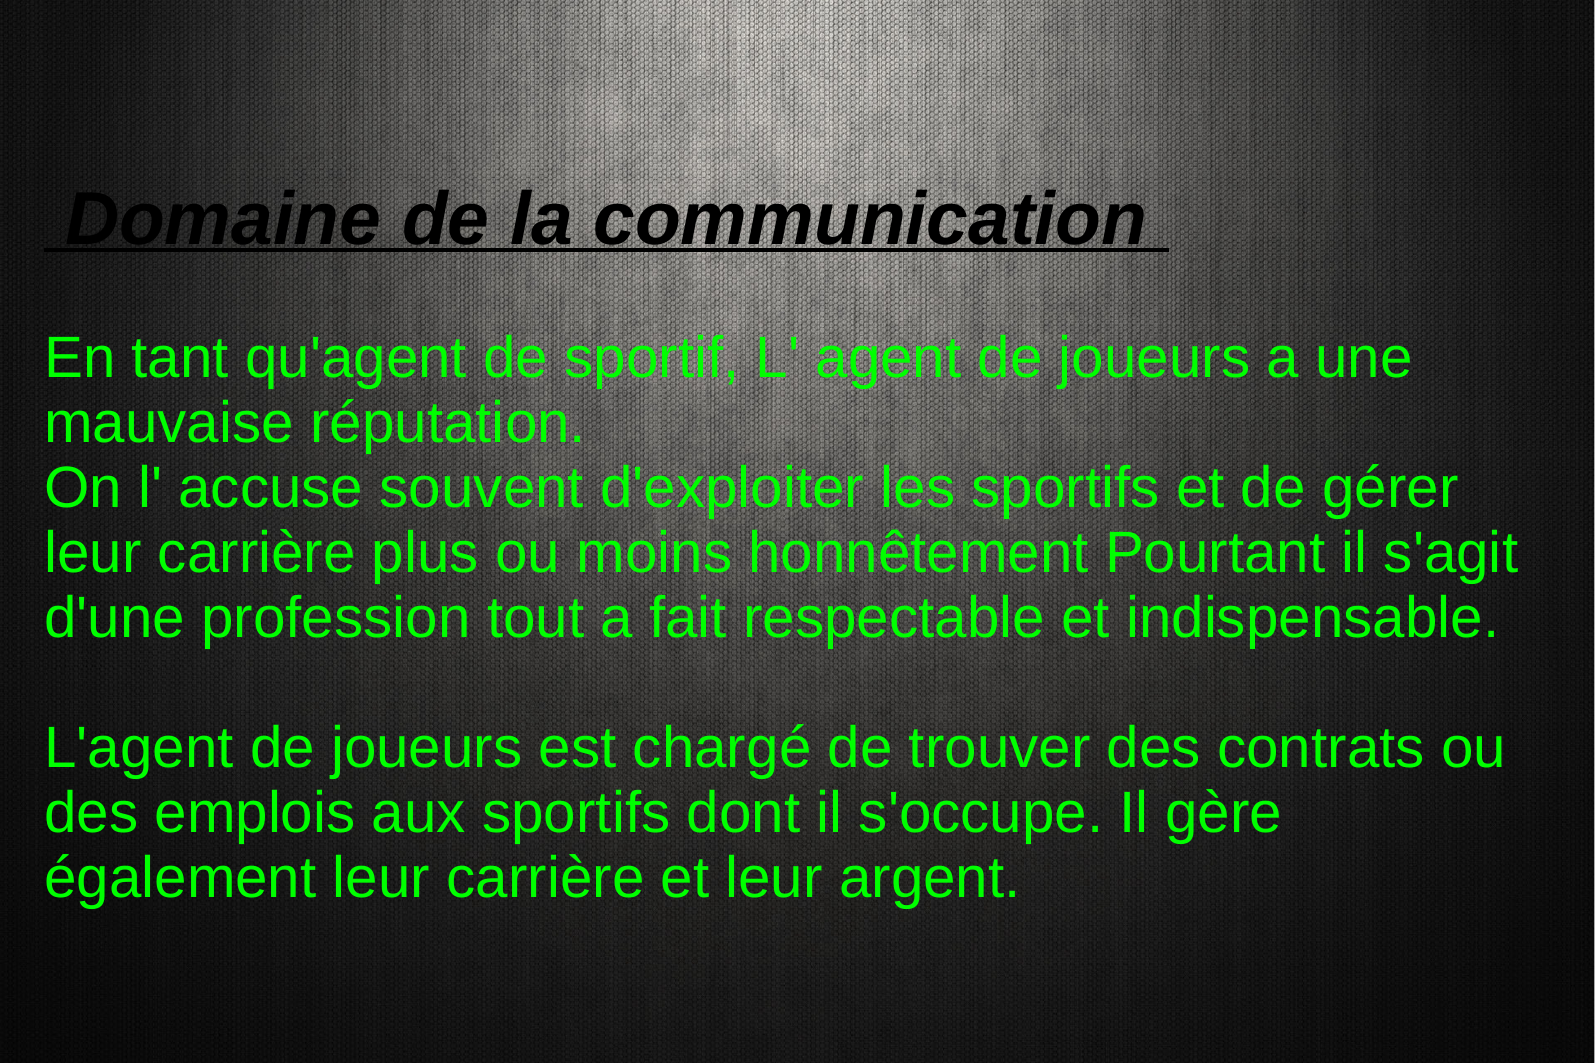

#
 Domaine de la communication
En tant qu'agent de sportif, L' agent de joueurs a une mauvaise réputation.
On l' accuse souvent d'exploiter les sportifs et de gérer leur carrière plus ou moins honnêtement Pourtant il s'agit d'une profession tout a fait respectable et indispensable.
L'agent de joueurs est chargé de trouver des contrats ou des emplois aux sportifs dont il s'occupe. Il gère également leur carrière et leur argent.